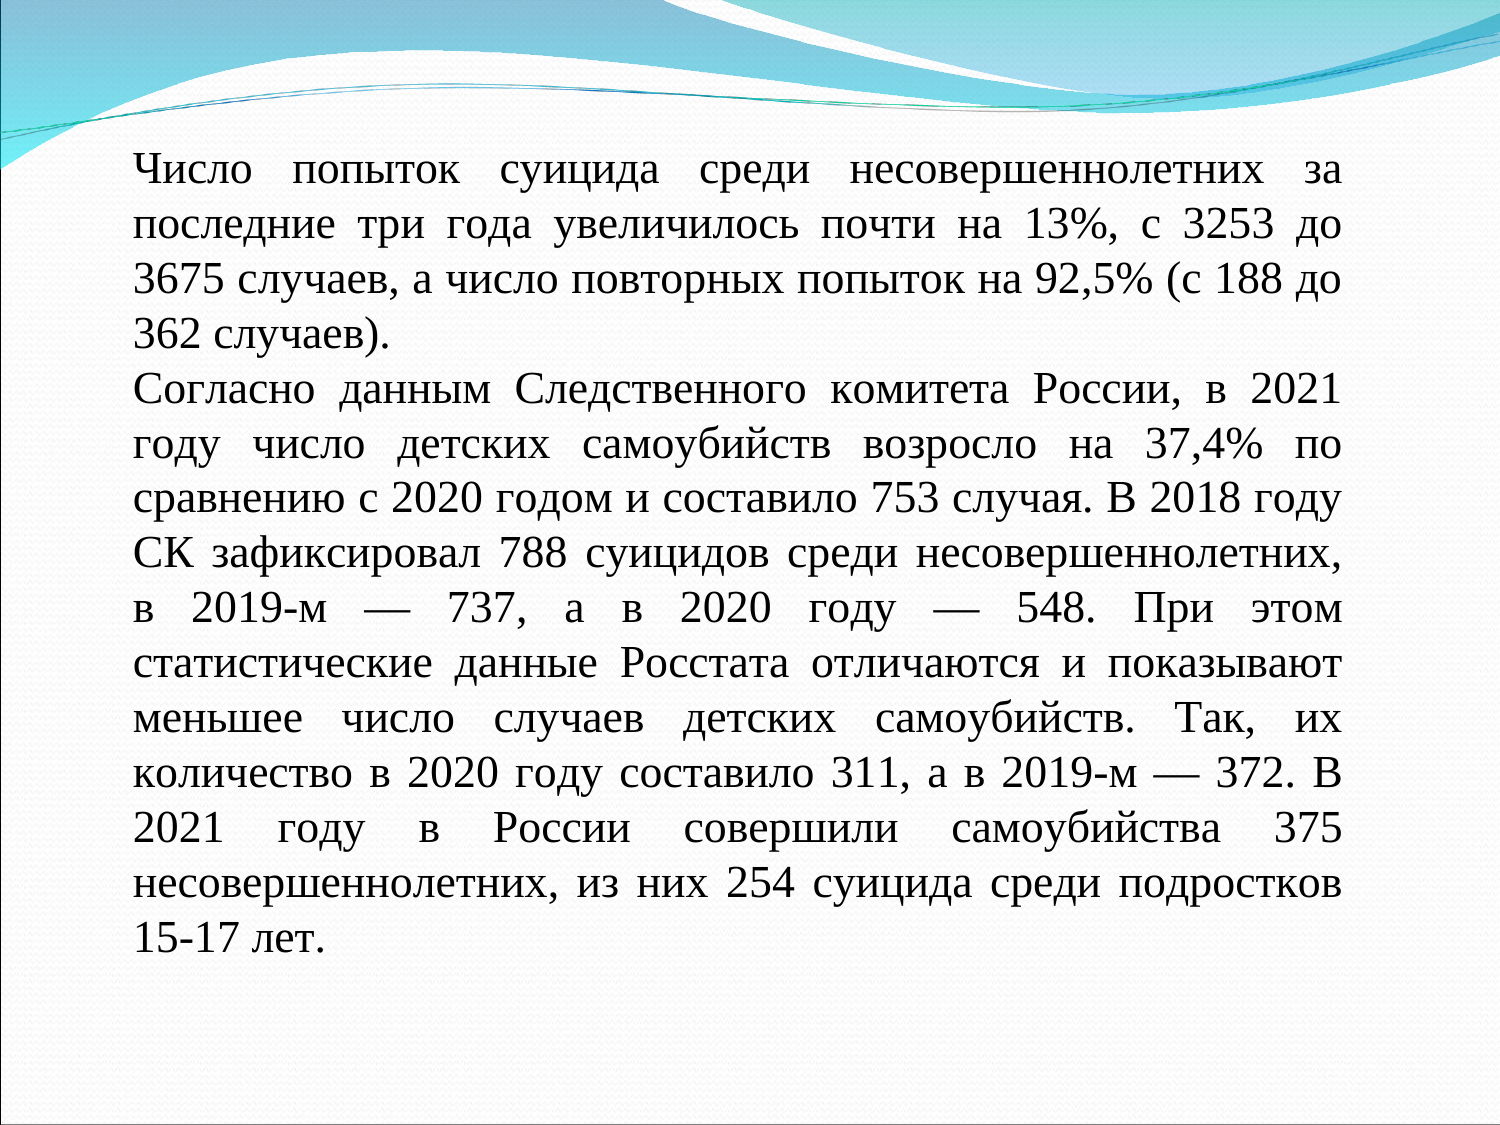

Число попыток суицида среди несовершеннолетних за последние три года увеличилось почти на 13%, с 3253 до 3675 случаев, а число повторных попыток на 92,5% (с 188 до 362 случаев).
Согласно данным Следственного комитета России, в 2021 году число детских самоубийств возросло на 37,4% по сравнению с 2020 годом и составило 753 случая. В 2018 году СК зафиксировал 788 суицидов среди несовершеннолетних, в 2019-м — 737, а в 2020 году — 548. При этом статистические данные Росстата отличаются и показывают меньшее число случаев детских самоубийств. Так, их количество в 2020 году составило 311, а в 2019-м — 372. В 2021 году в России совершили самоубийства 375 несовершеннолетних, из них 254 суицида среди подростков 15-17 лет.